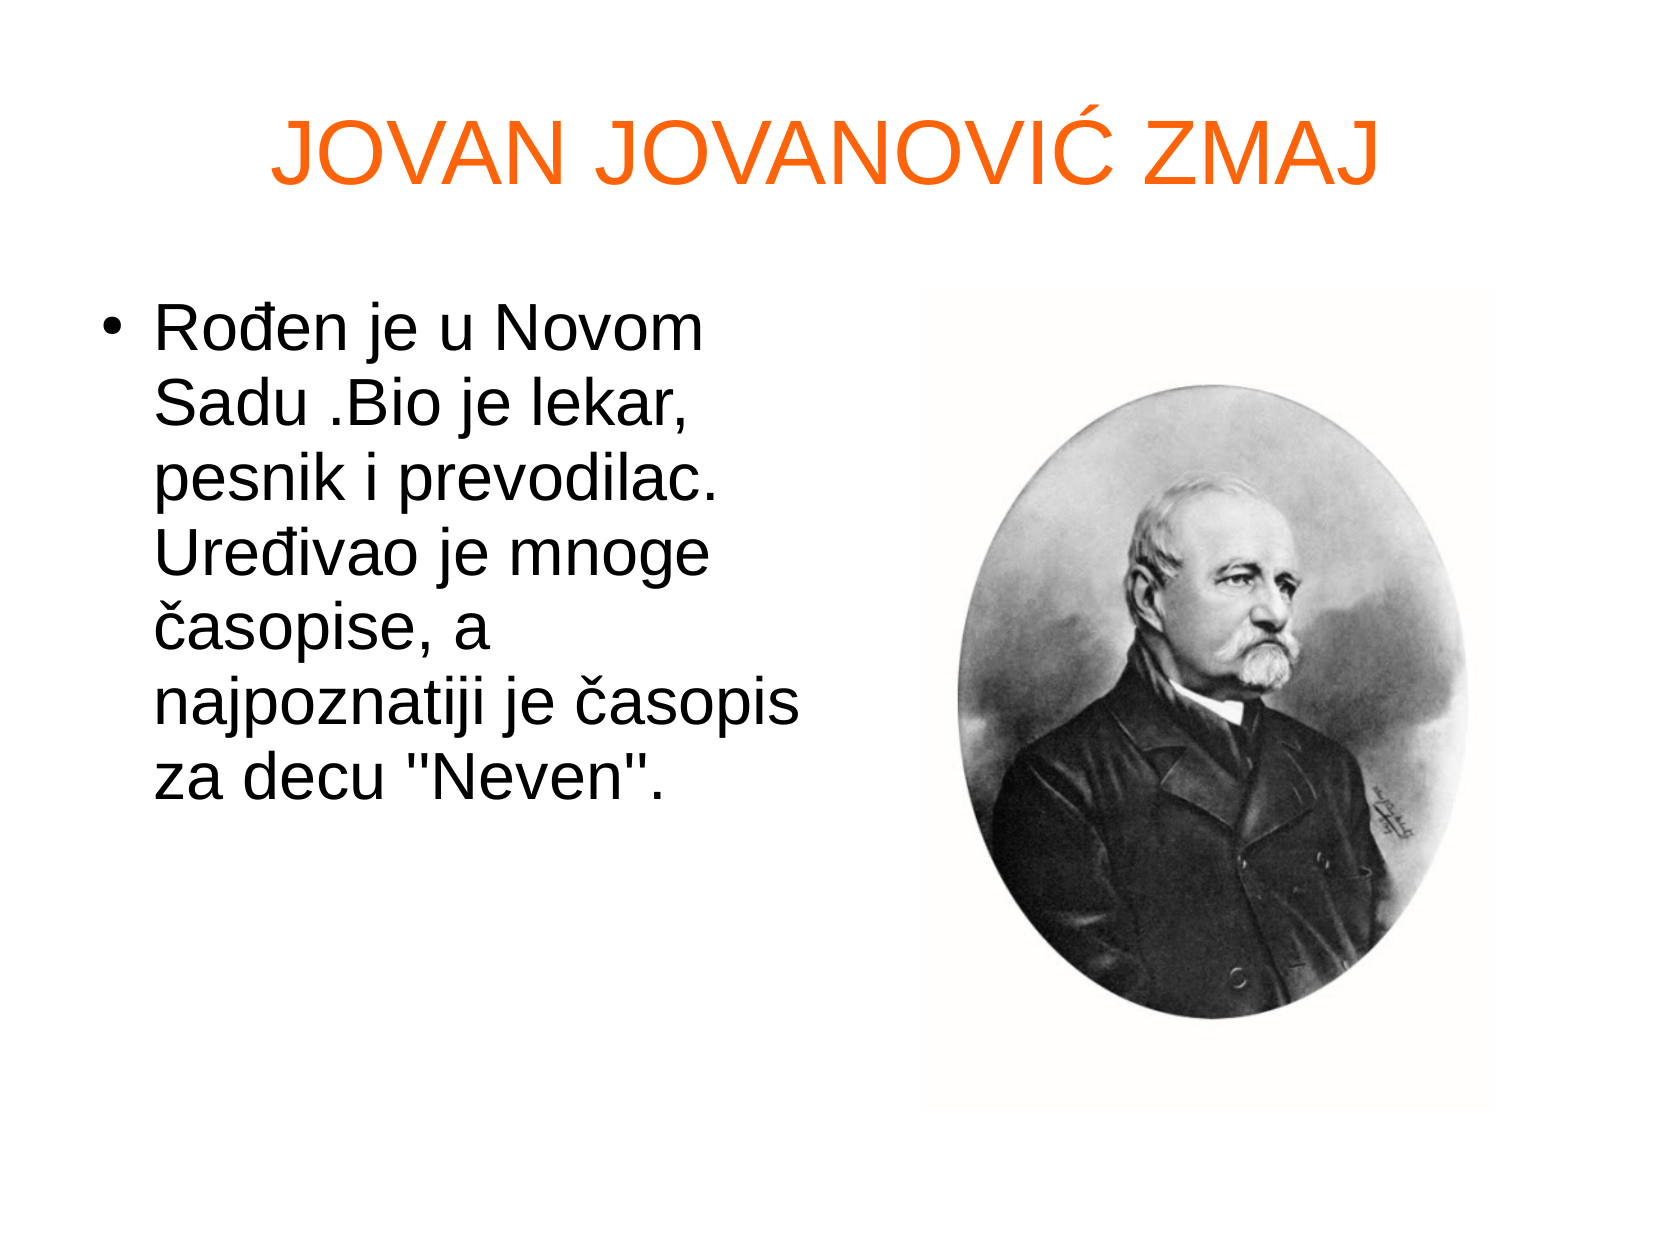

# JOVAN JOVANOVIĆ ZMAJ
Rođen je u Novom Sadu .Bio je lekar, pesnik i prevodilac. Uređivao je mnoge časopise, a najpoznatiji je časopis za decu ''Neven''.